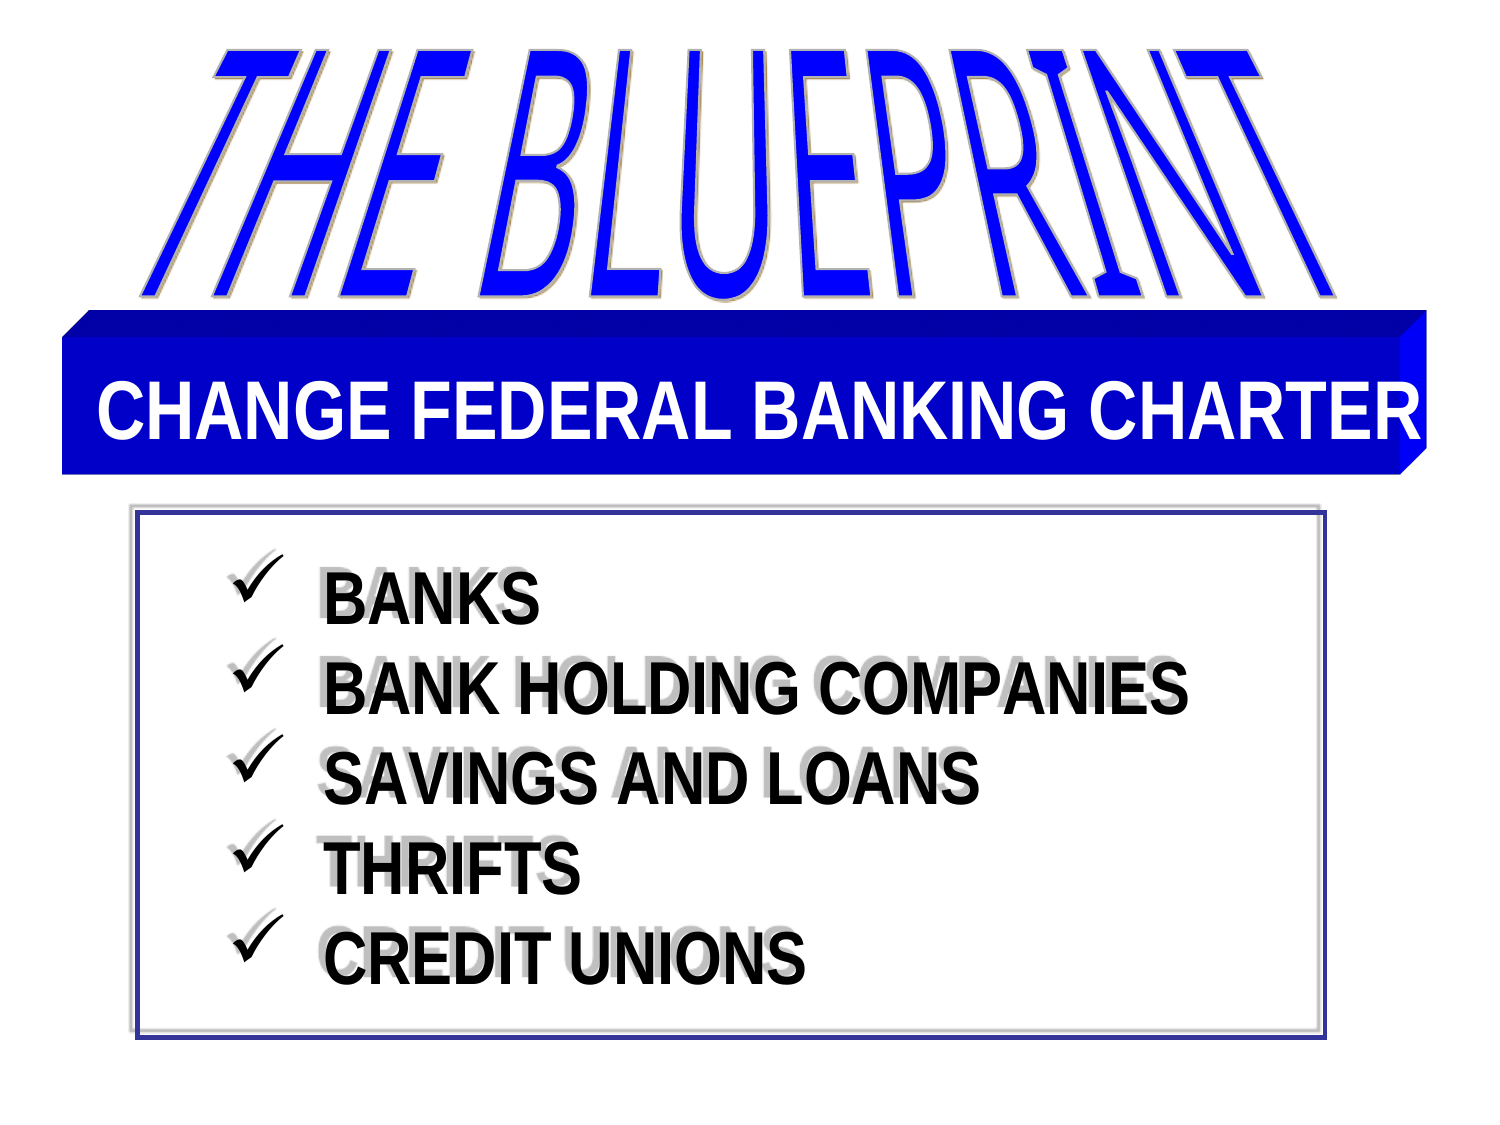

THE BLUEPRINT
 CHANGE FEDERAL BANKING CHARTER
 BANKS
 BANK HOLDING COMPANIES
 SAVINGS AND LOANS
 THRIFTS
 CREDIT UNIONS